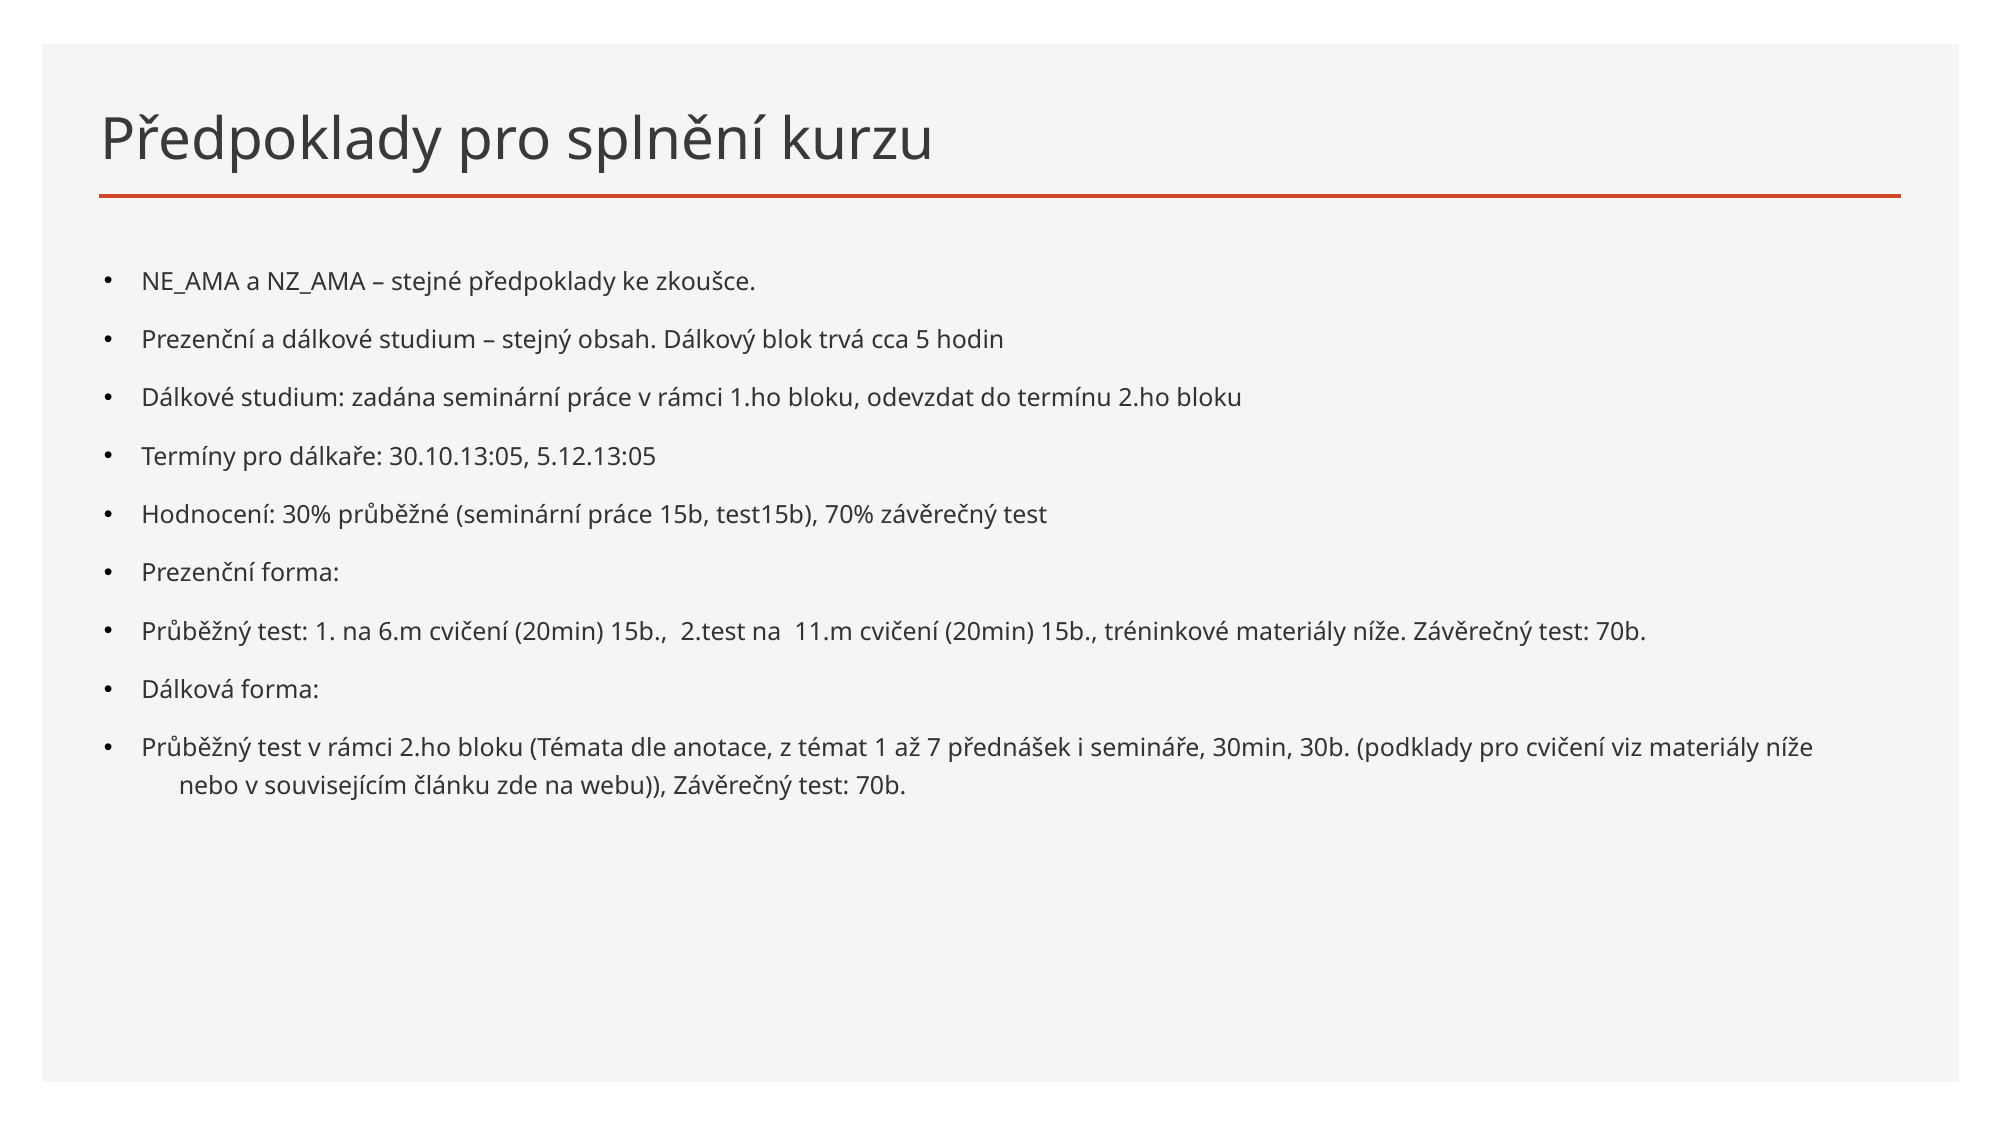

# Předpoklady pro splnění kurzu
NE_AMA a NZ_AMA – stejné předpoklady ke zkoušce.
Prezenční a dálkové studium – stejný obsah. Dálkový blok trvá cca 5 hodin
Dálkové studium: zadána seminární práce v rámci 1.ho bloku, odevzdat do termínu 2.ho bloku
Termíny pro dálkaře: 30.10.13:05, 5.12.13:05
Hodnocení: 30% průběžné (seminární práce 15b, test15b), 70% závěrečný test
Prezenční forma:
Průběžný test: 1. na 6.m cvičení (20min) 15b.,  2.test na  11.m cvičení (20min) 15b., tréninkové materiály níže. Závěrečný test: 70b.
Dálková forma:
Průběžný test v rámci 2.ho bloku (Témata dle anotace, z témat 1 až 7 přednášek i semináře, 30min, 30b. (podklady pro cvičení viz materiály níže nebo v souvisejícím článku zde na webu)), Závěrečný test: 70b.